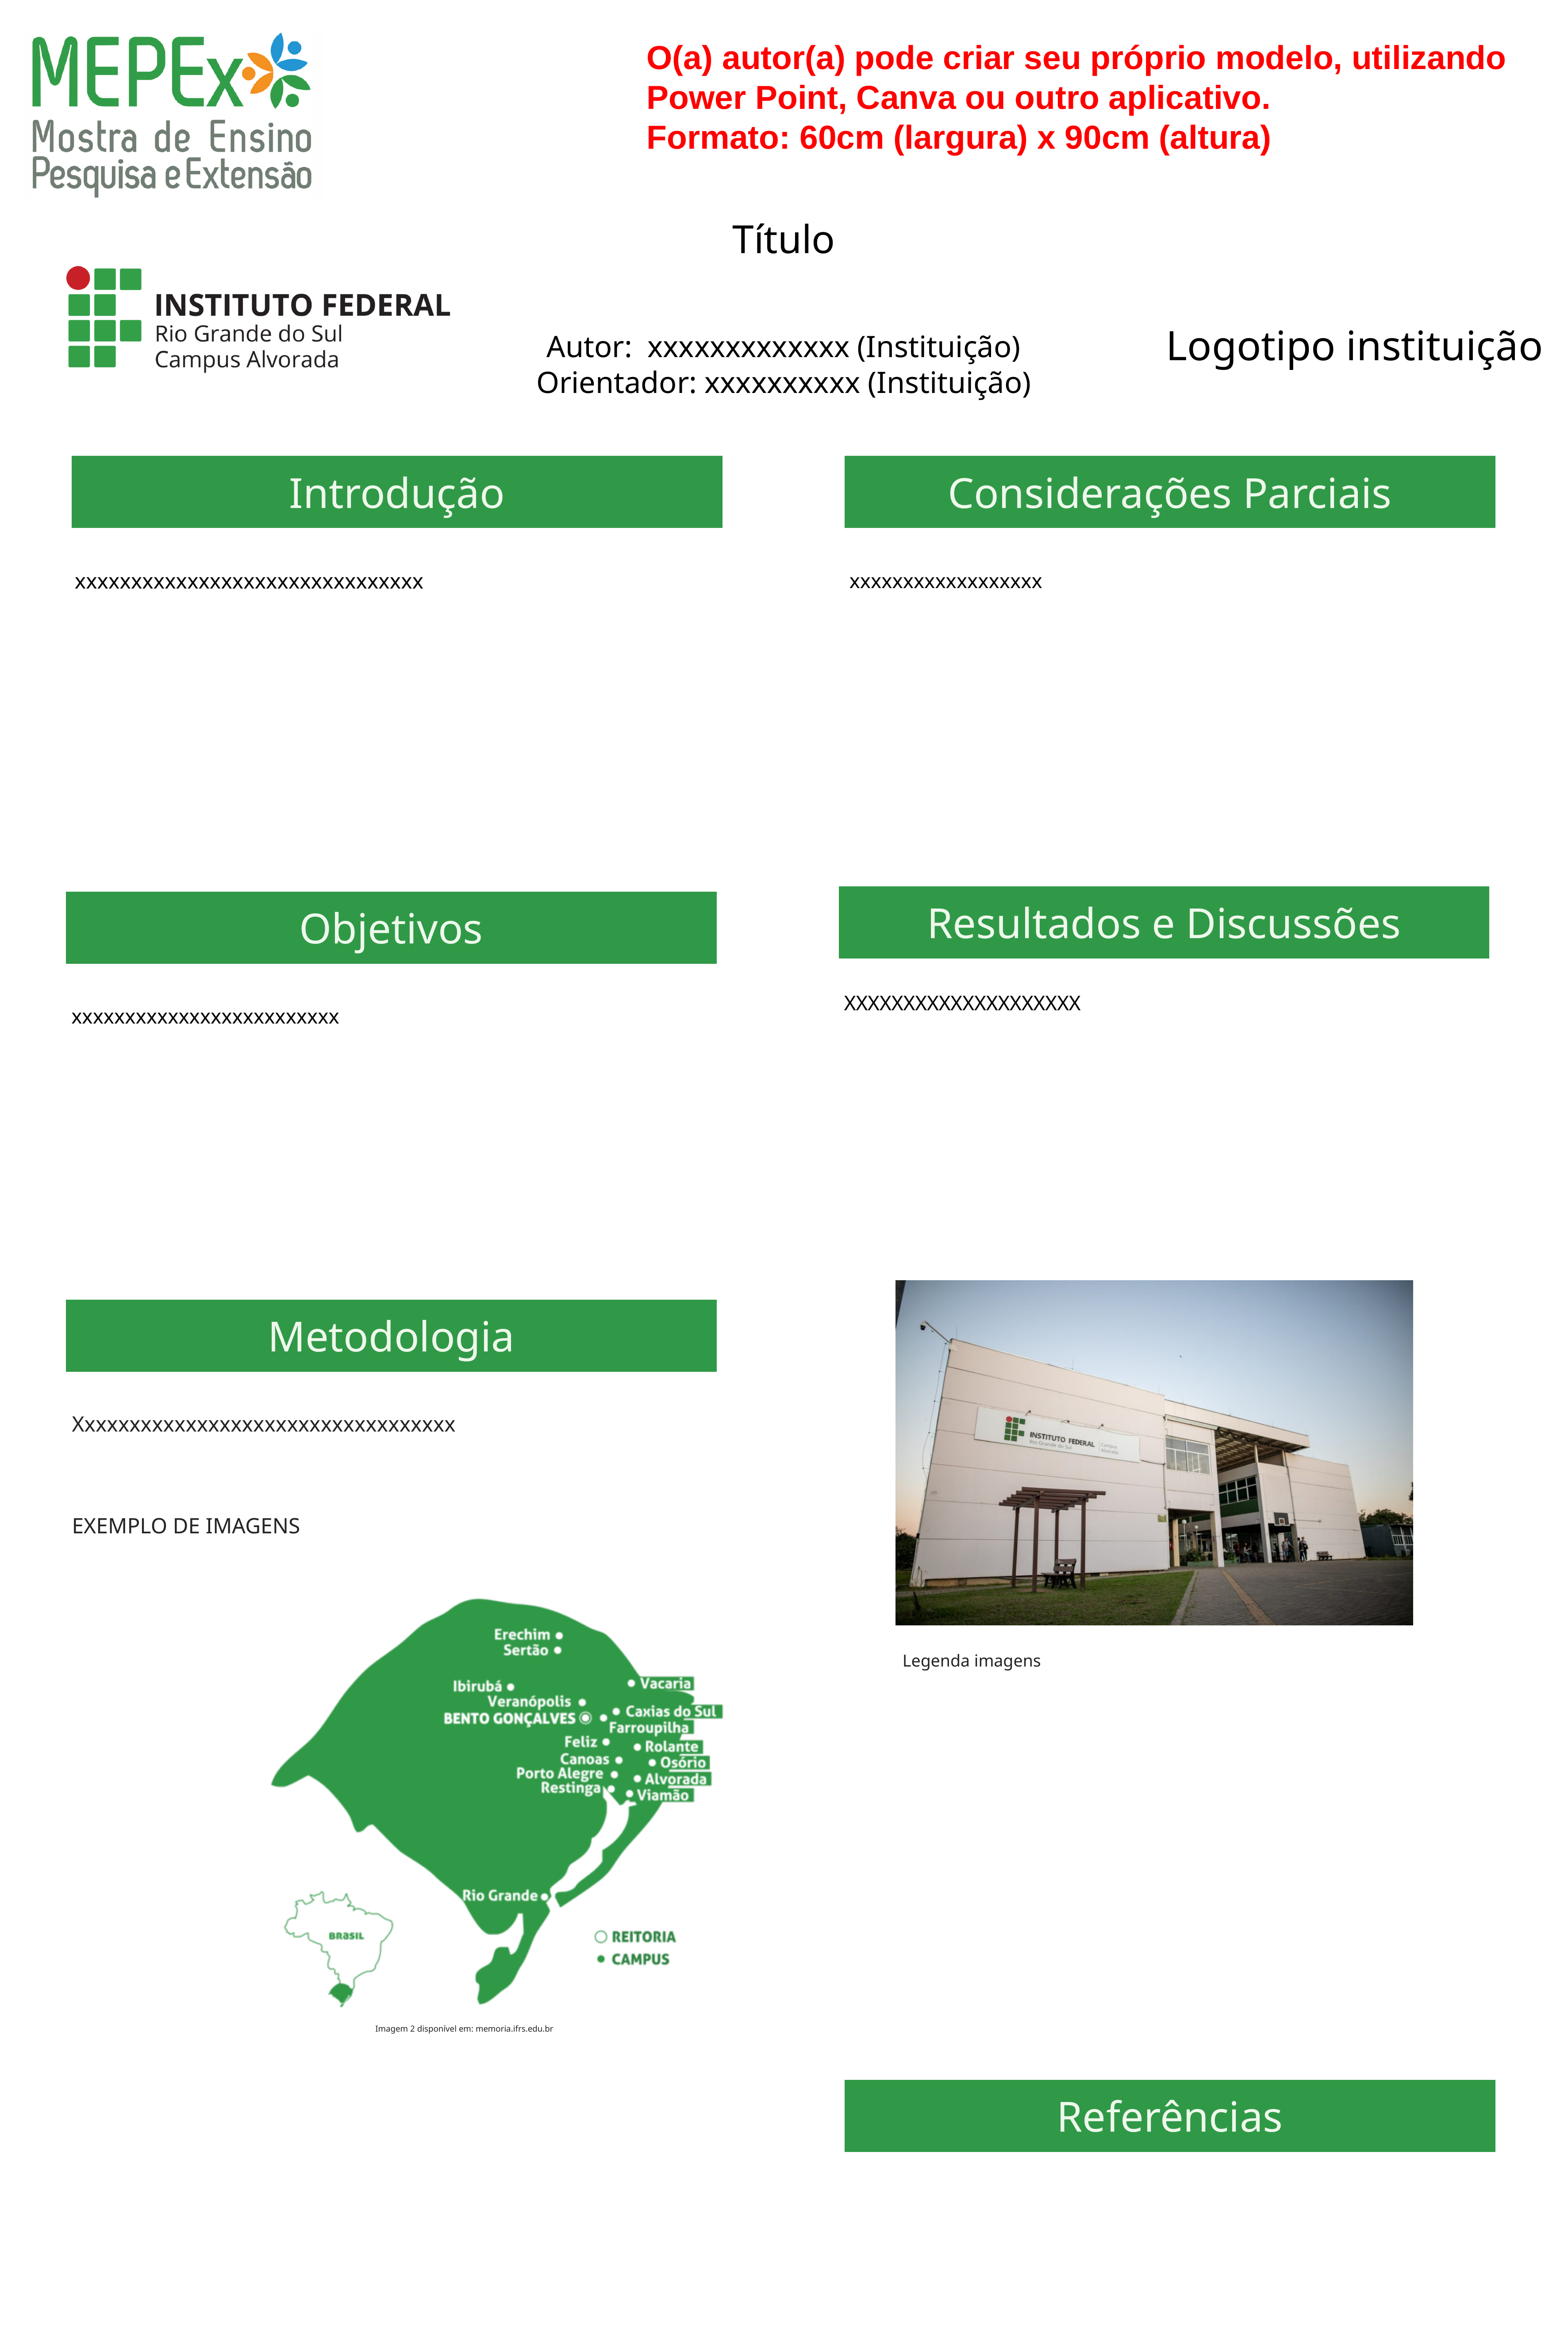

O(a) autor(a) pode criar seu próprio modelo, utilizando Power Point, Canva ou outro aplicativo.
Formato: 60cm (largura) x 90cm (altura)
Título
Logotipo instituição
Autor: xxxxxxxxxxxxx (Instituição)
Orientador: xxxxxxxxxx (Instituição)
Introdução
Considerações Parciais
xxxxxxxxxxxxxxxxxxxxxxxxxxxxxxx
 xxxxxxxxxxxxxxxxxx
Resultados e Discussões
Objetivos
 XXXXXXXXXXXXXXXXXXXX
 xxxxxxxxxxxxxxxxxxxxxxxxx
Metodologia
Xxxxxxxxxxxxxxxxxxxxxxxxxxxxxxxxxx
EXEMPLO DE IMAGENS
Legenda imagens
Imagem 2 disponível em: memoria.ifrs.edu.br
Referências